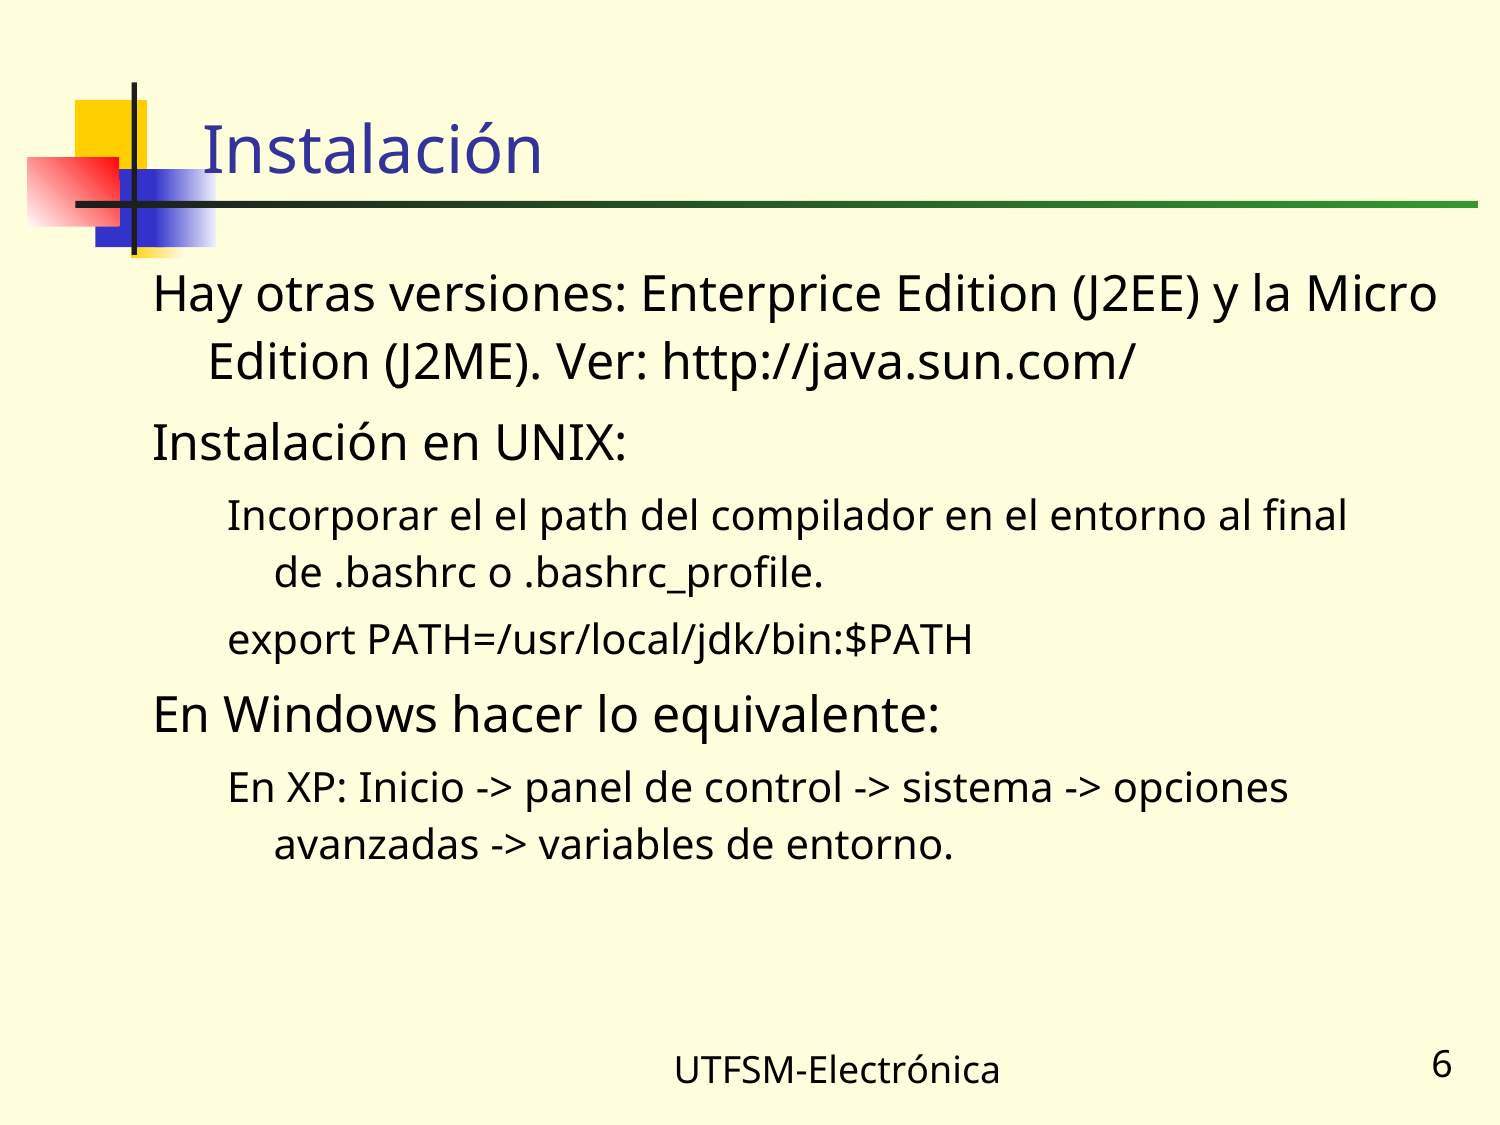

# Instalación
Hay otras versiones: Enterprice Edition (J2EE) y la Micro Edition (J2ME). Ver: http://java.sun.com/
Instalación en UNIX:
Incorporar el el path del compilador en el entorno al final de .bashrc o .bashrc_profile.
export PATH=/usr/local/jdk/bin:$PATH
En Windows hacer lo equivalente:
En XP: Inicio -> panel de control -> sistema -> opciones avanzadas -> variables de entorno.